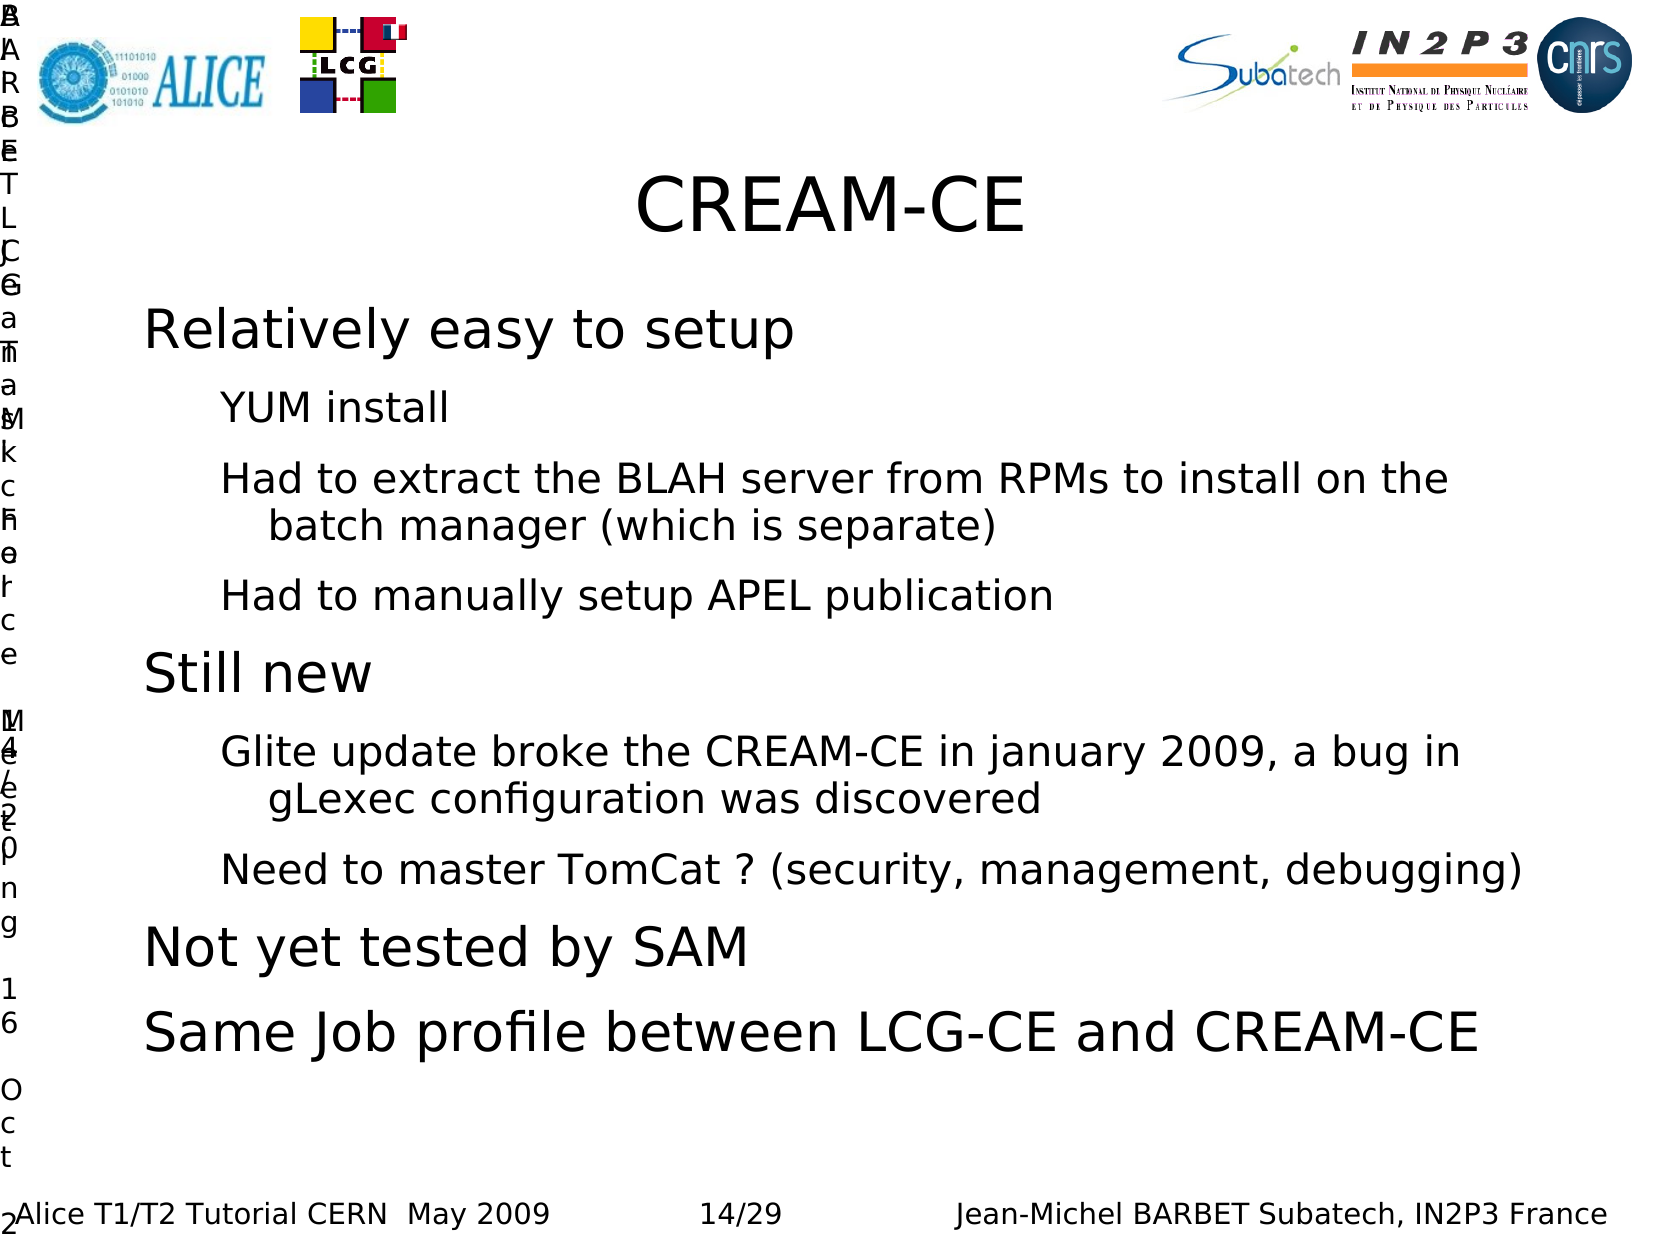

# CREAM-CE
Relatively easy to setup
YUM install
Had to extract the BLAH server from RPMs to install on the batch manager (which is separate)
Had to manually setup APEL publication
Still new
Glite update broke the CREAM-CE in january 2009, a bug in gLexec configuration was discovered
Need to master TomCat ? (security, management, debugging)
Not yet tested by SAM
Same Job profile between LCG-CE and CREAM-CE